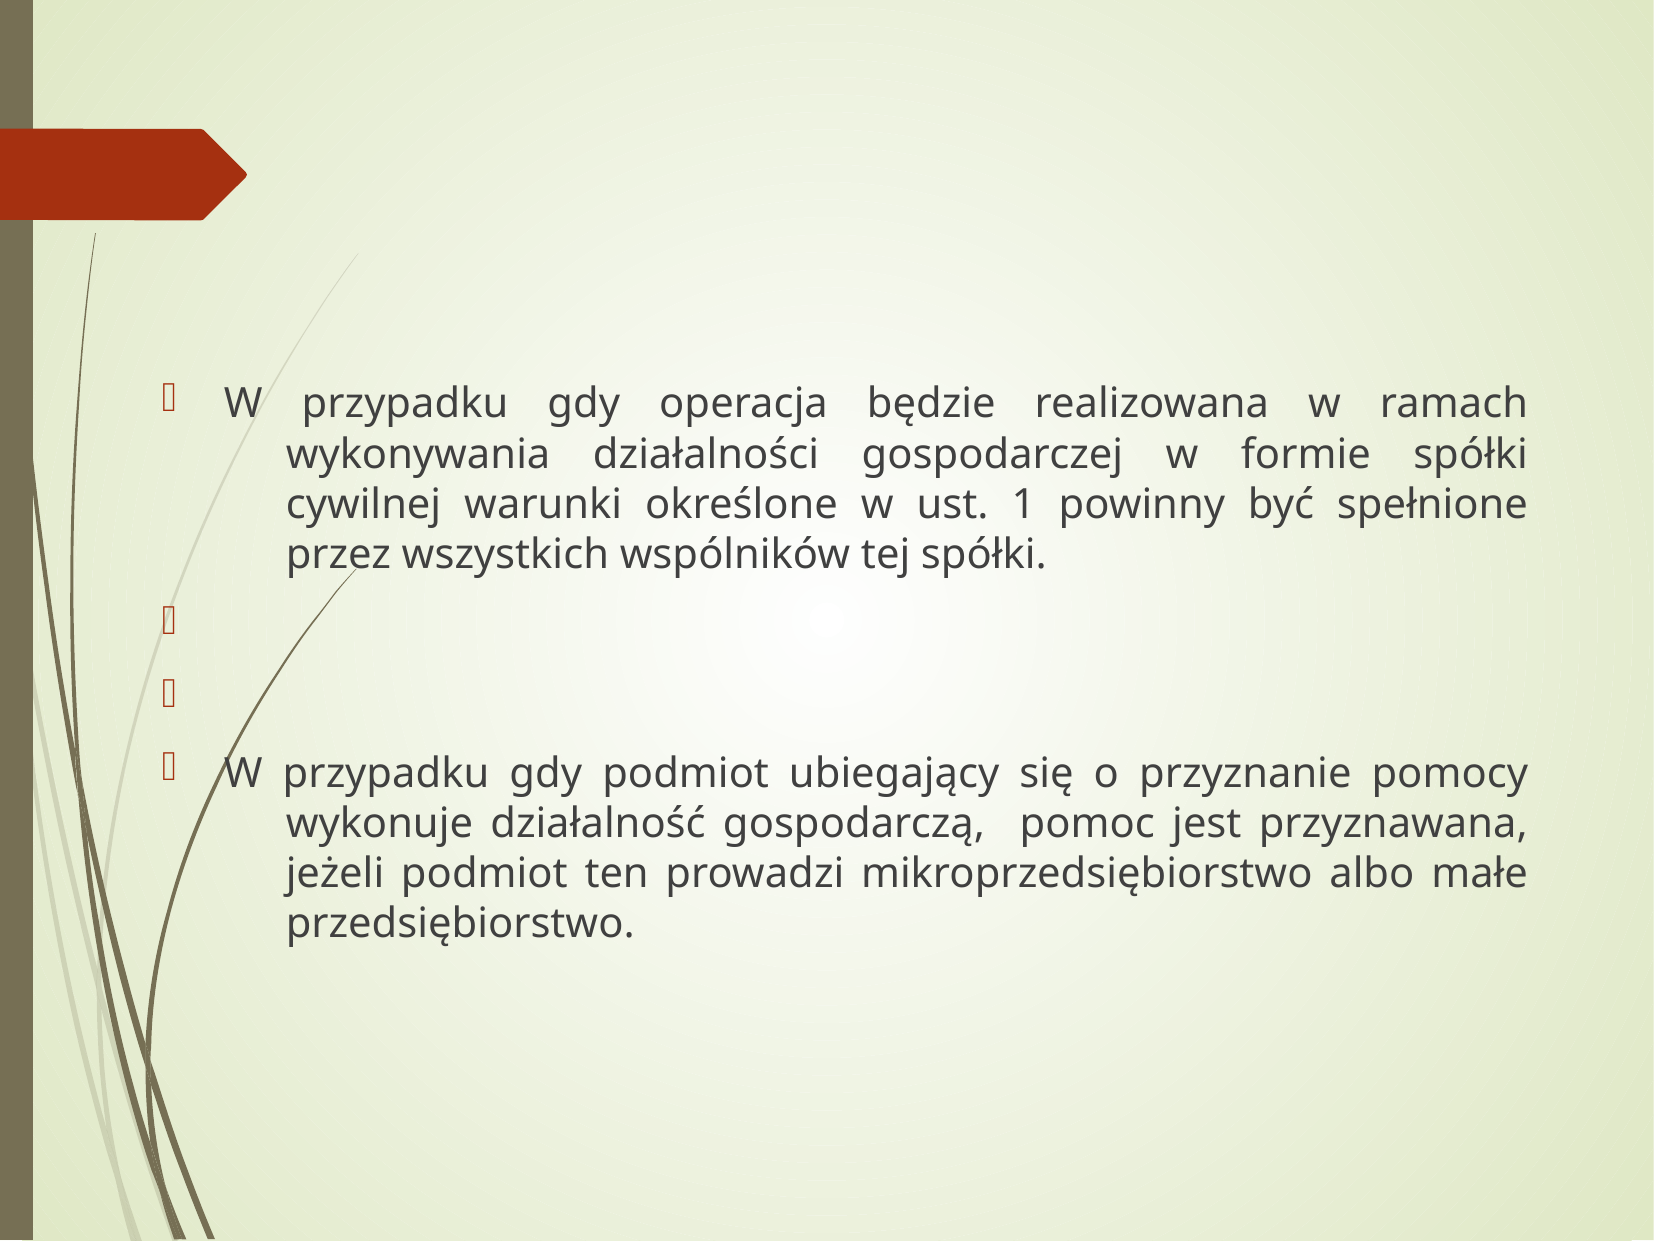

# W przypadku gdy operacja będzie realizowana w ramach wykonywania działalności gospodarczej w formie spółki cywilnej warunki określone w ust. 1 powinny być spełnione przez wszystkich wspólników tej spółki.
W przypadku gdy podmiot ubiegający się o przyznanie pomocy wykonuje działalność gospodarczą, pomoc jest przyznawana, jeżeli podmiot ten prowadzi mikroprzedsiębiorstwo albo małe przedsiębiorstwo.